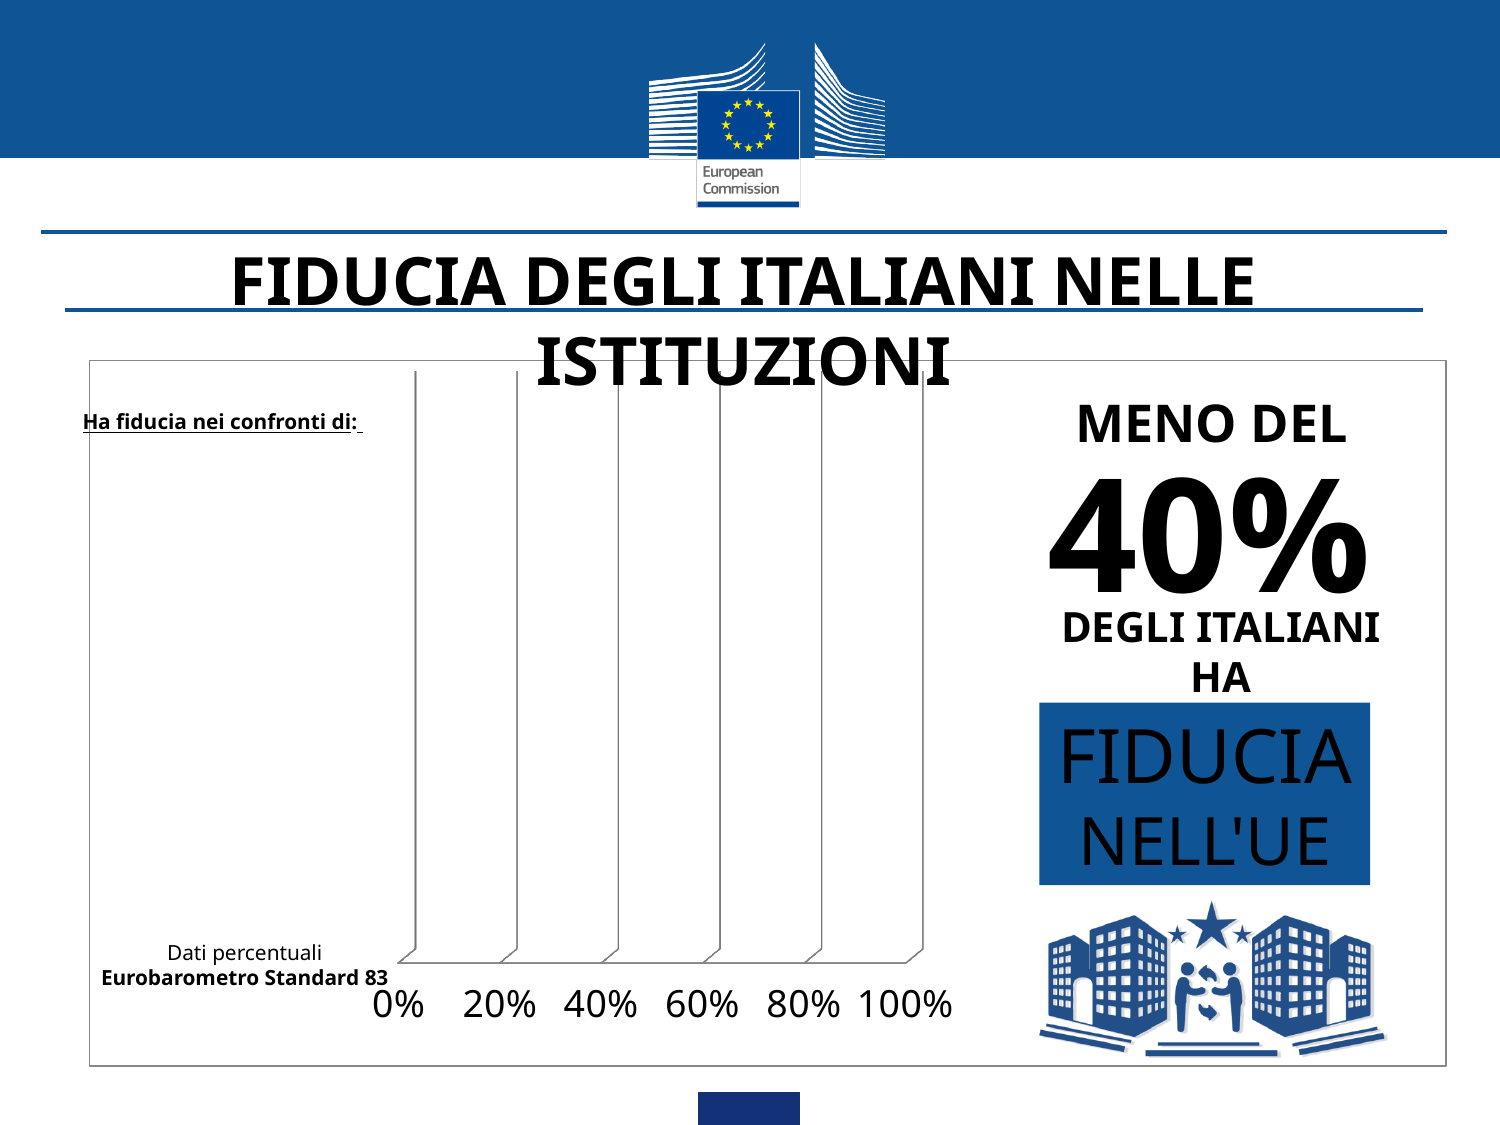

FIDUCIA DEGLI ITALIANI NELLE ISTITUZIONI
[unsupported chart]
MENO DEL
Ha fiducia nei confronti di:
40%
Unione Europea
Parlamento Italiano
DEGLI ITALIANI HA
Partiti nazionali
FIDUCIA NELL'UE
Giustizia nazionale
Esercito e Polizia
Dati percentuali Eurobarometro Standard 83